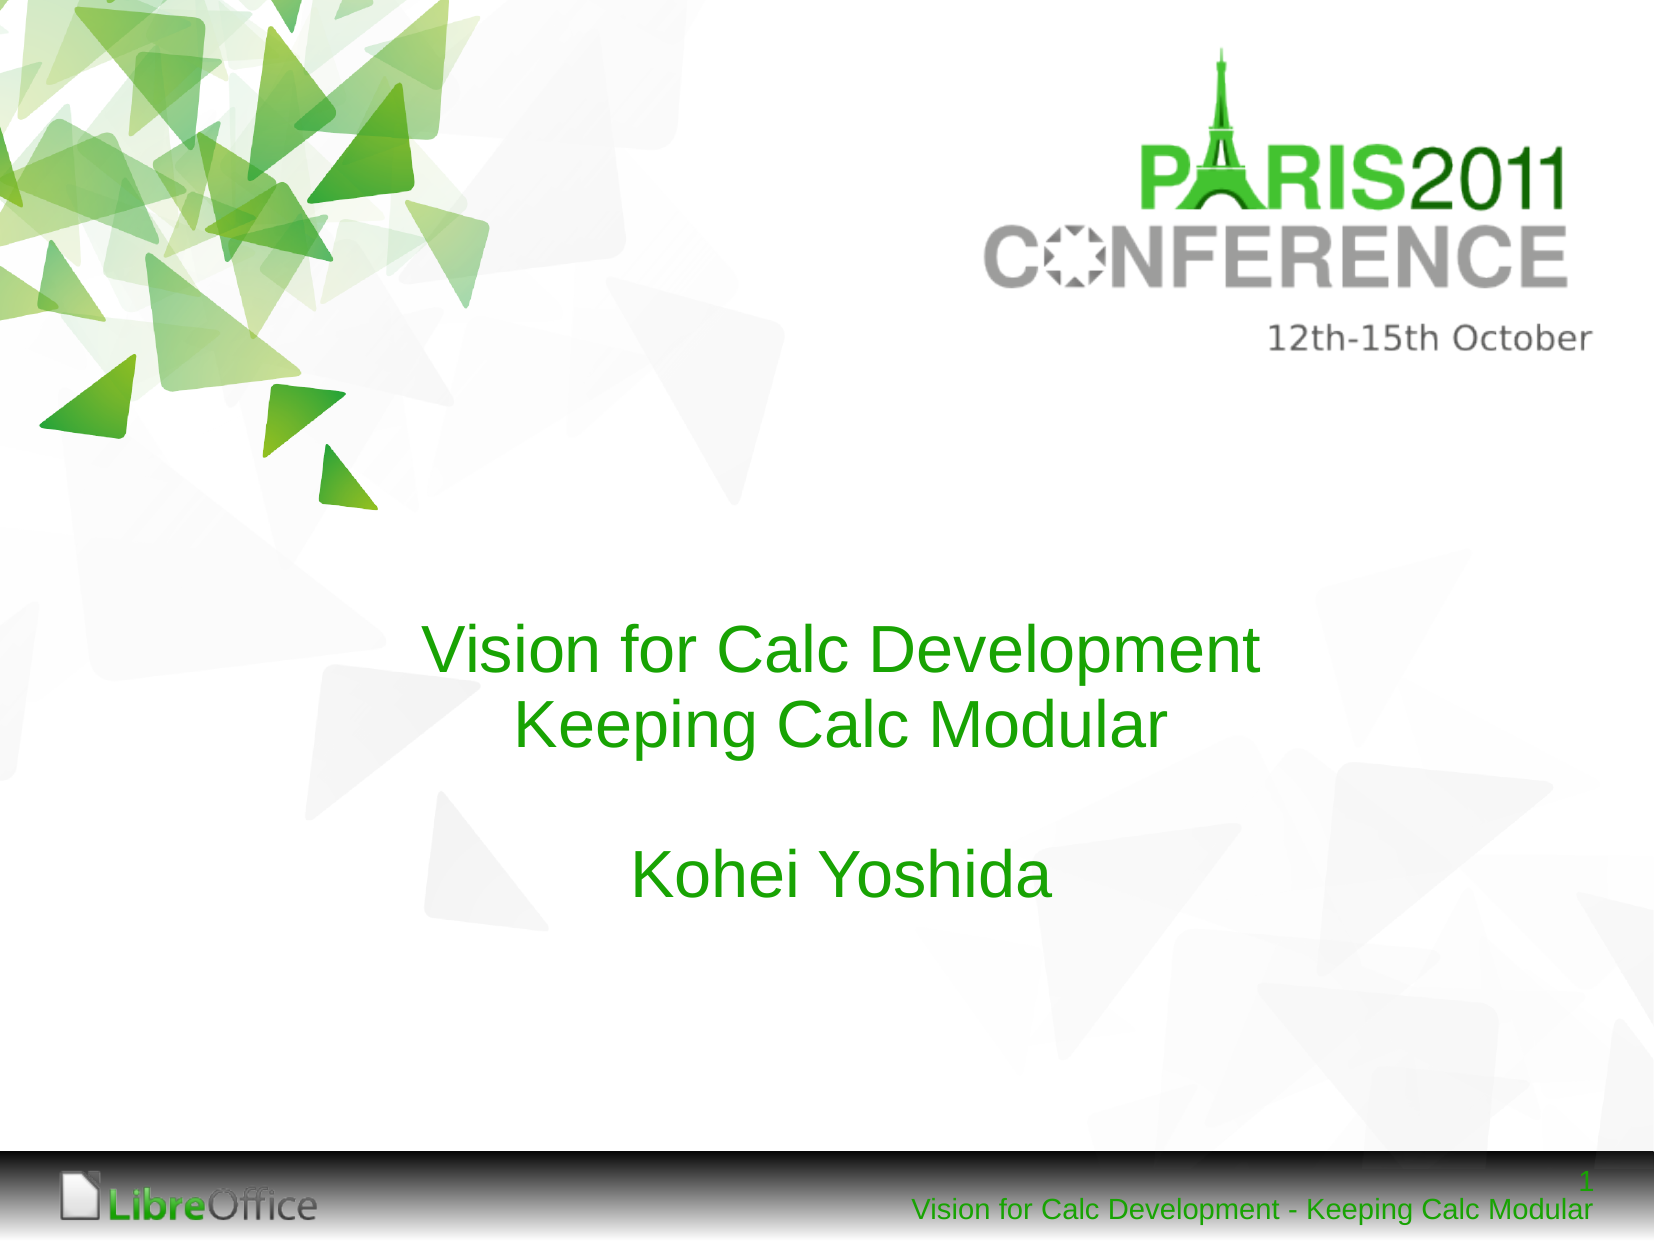

# Vision for Calc Development Keeping Calc Modular Kohei Yoshida
1
Vision for Calc Development - Keeping Calc Modular